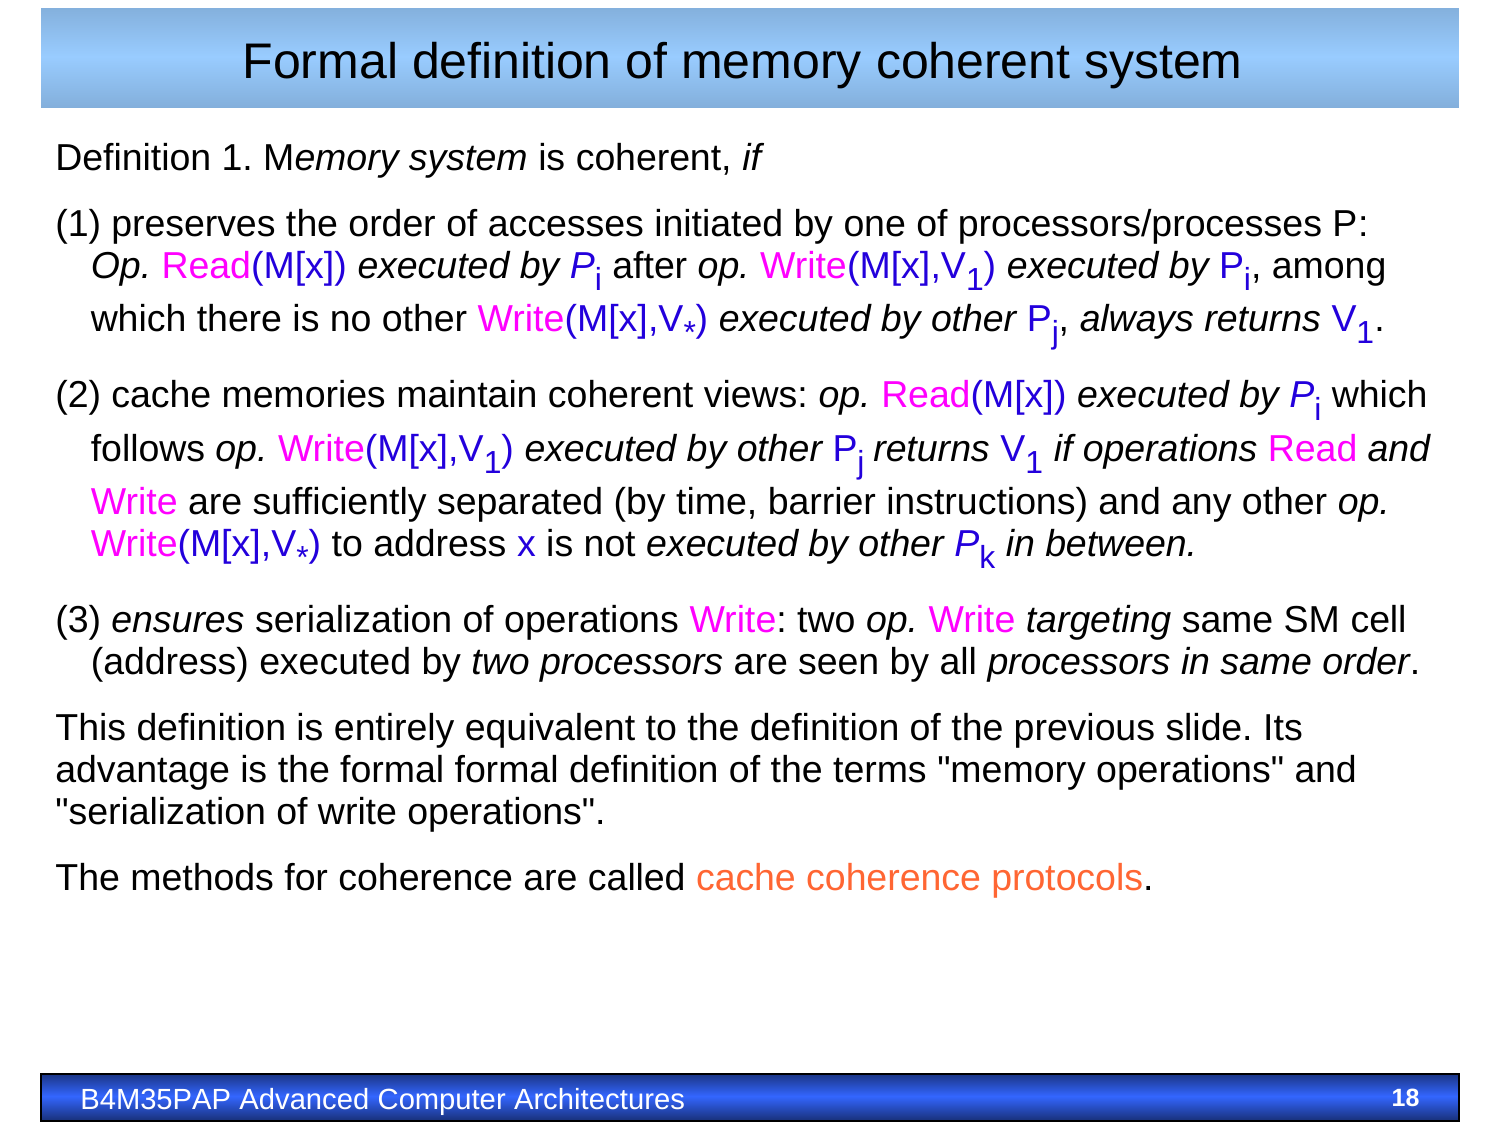

# Formal definition of memory coherent system
Definition 1. Memory system is coherent, if
 preserves the order of accesses initiated by one of processors/processes P: Op. Read(M[x]) executed by Pi after op. Write(M[x],V1) executed by Pi, among which there is no other Write(M[x],V*) executed by other Pj, always returns V1.
 cache memories maintain coherent views: op. Read(M[x]) executed by Pi which follows op. Write(M[x],V1) executed by other Pj returns V1 if operations Read and Write are sufficiently separated (by time, barrier instructions) and any other op. Write(M[x],V*) to address x is not executed by other Pk in between.
 ensures serialization of operations Write: two op. Write targeting same SM cell (address) executed by two processors are seen by all processors in same order.
This definition is entirely equivalent to the definition of the previous slide. Its advantage is the formal formal definition of the terms "memory operations" and "serialization of write operations".
The methods for coherence are called cache coherence protocols.